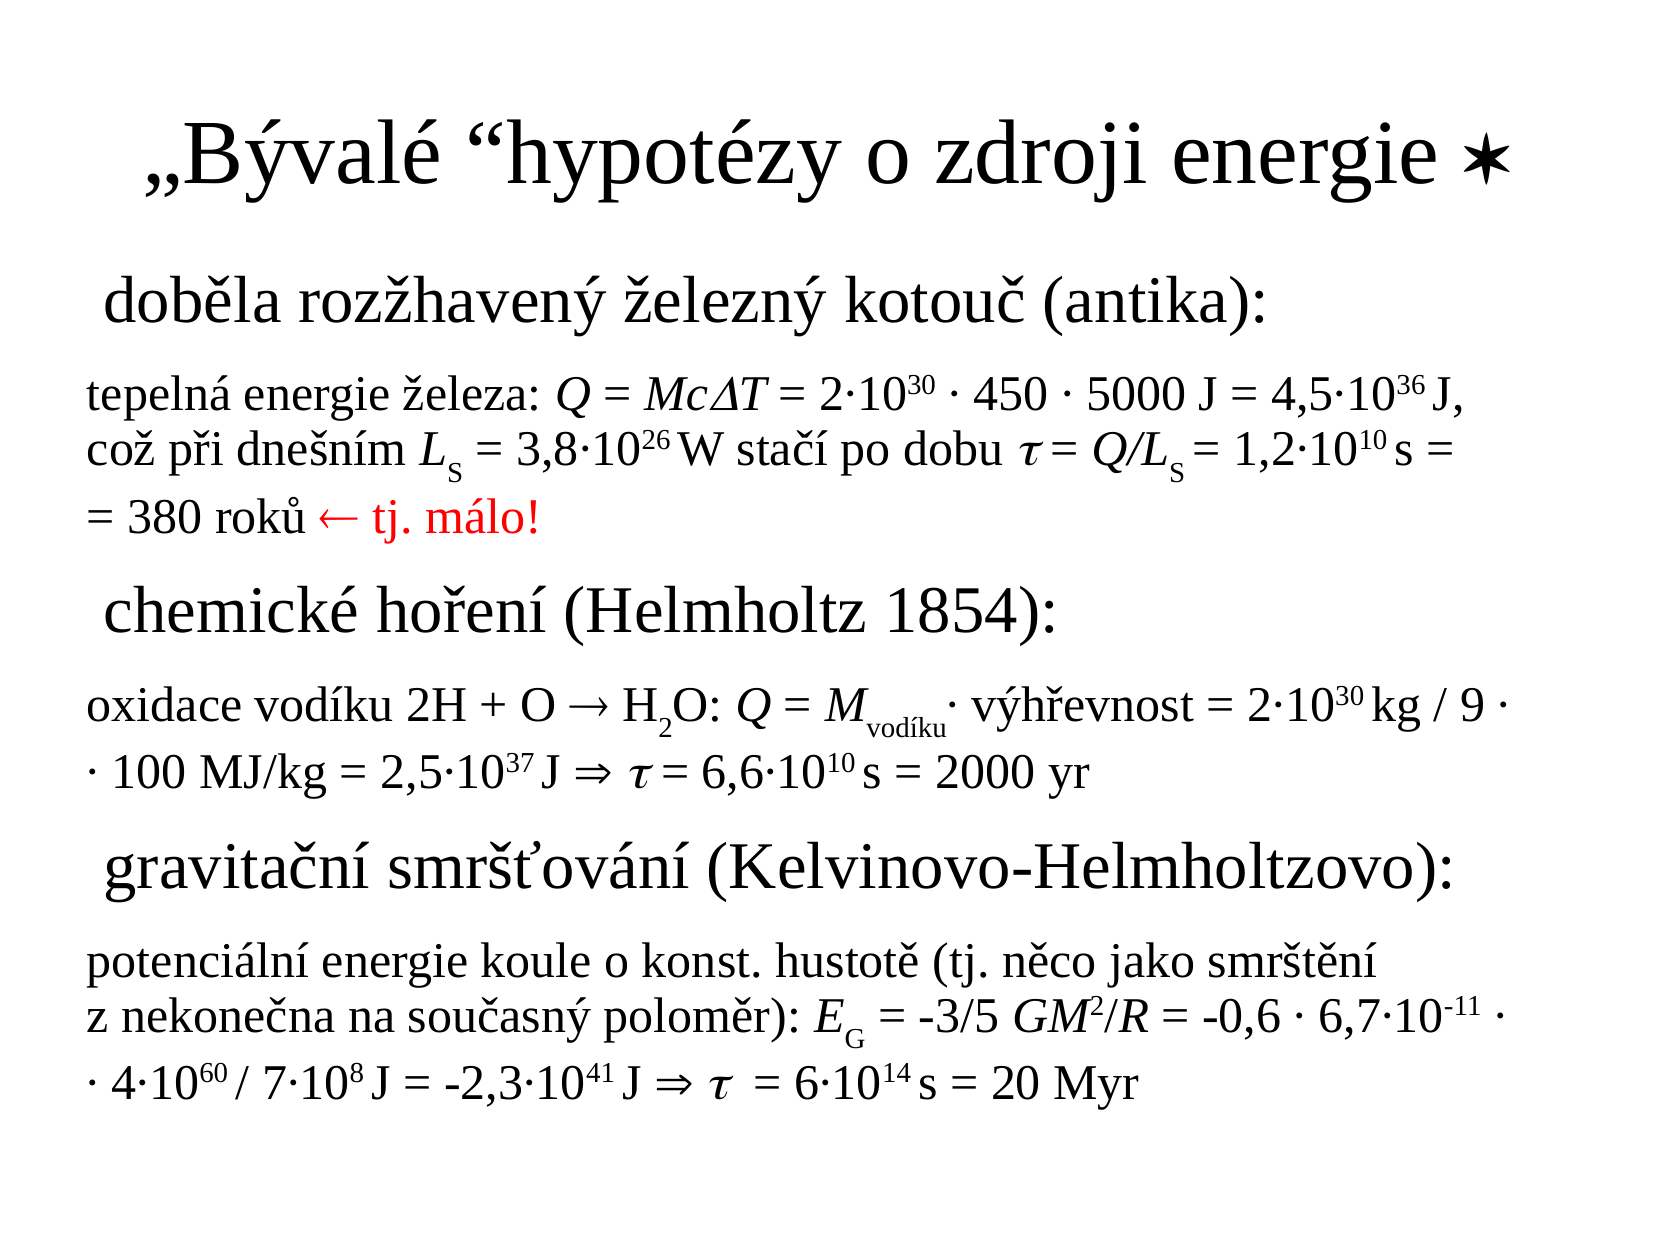

# „Bývalé “hypotézy o zdroji energie 
 doběla rozžhavený železný kotouč (antika):
tepelná energie železa: Q = McT = 2∙1030 ∙ 450 ∙ 5000 J = 4,5∙1036 J, což při dnešním LS = 3,8∙1026 W stačí po dobu  = Q/LS = 1,2∙1010 s = = 380 roků  tj. málo!
 chemické hoření (Helmholtz 1854):
oxidace vodíku 2H + O  H2O: Q = Mvodíku∙ výhřevnost = 2∙1030 kg / 9 ∙ ∙ 100 MJ/kg = 2,5∙1037 J  t = 6,6∙1010 s = 2000 yr
 gravitační smršťování (Kelvinovo-Helmholtzovo):
potenciální energie koule o konst. hustotě (tj. něco jako smrštění z nekonečna na současný poloměr): EG = -3/5 GM2/R = -0,6 ∙ 6,7∙10-11 ∙ ∙ 4∙1060 / 7∙108 J = -2,3∙1041 J  t = 6∙1014 s = 20 Myr